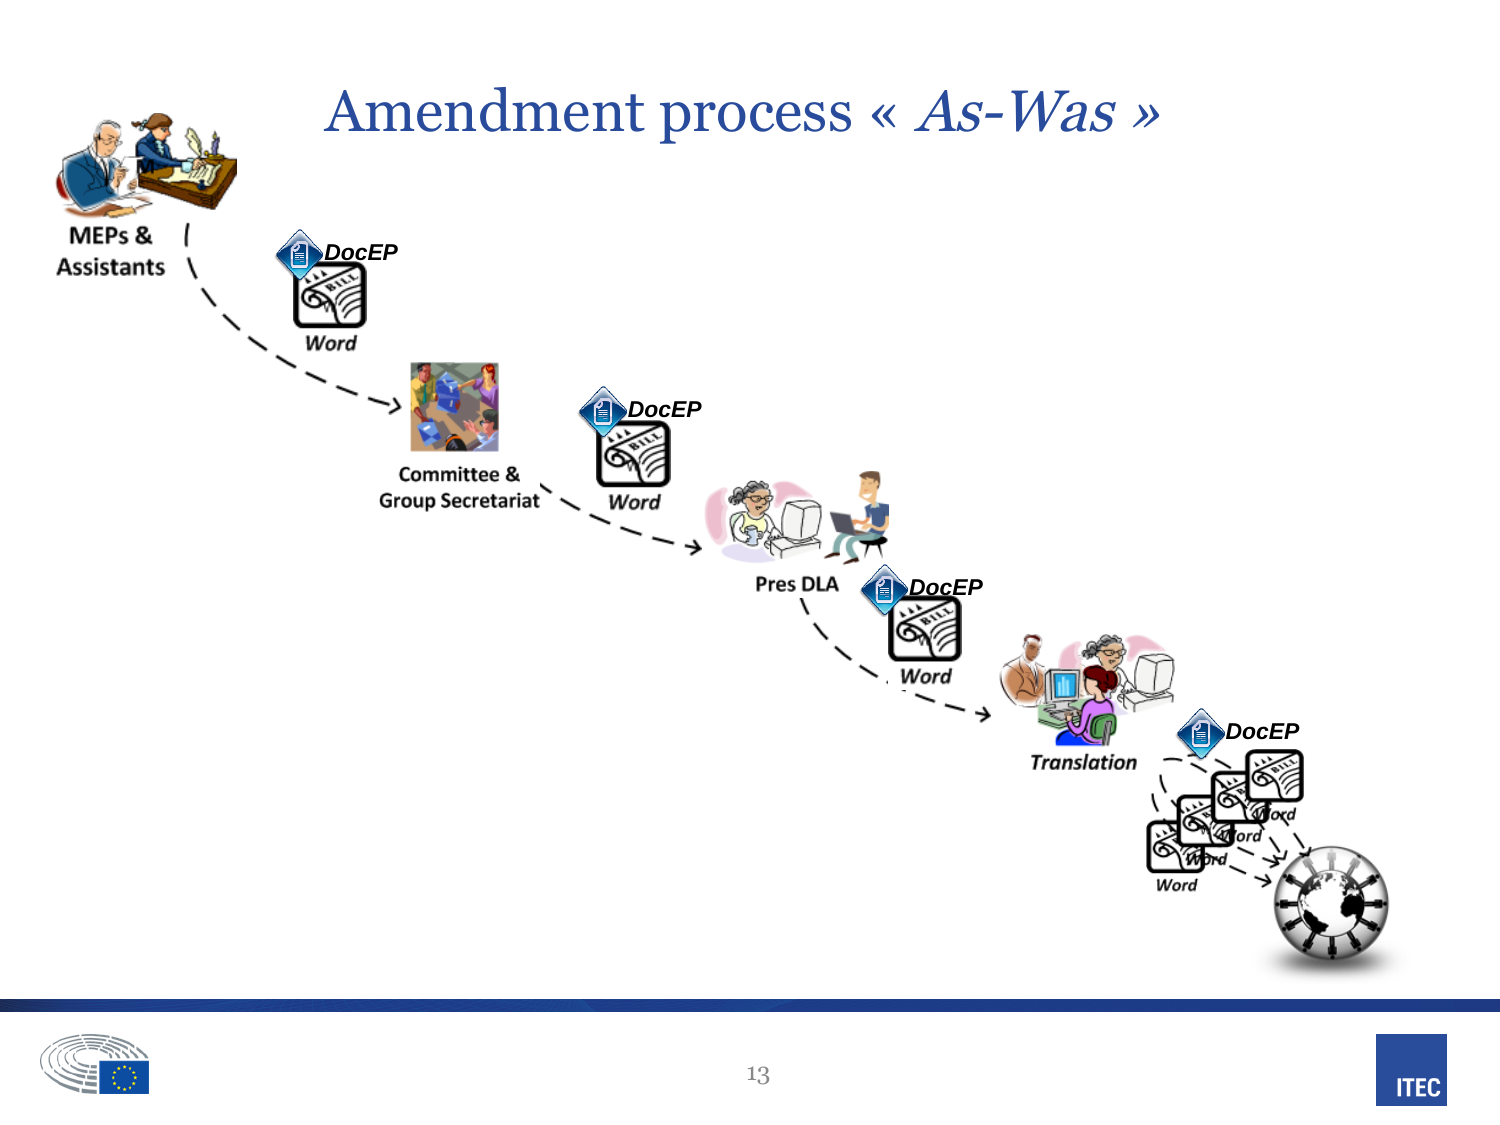

# Amendment process « As-Was »
DocEP
DocEP
DocEP
DocEP